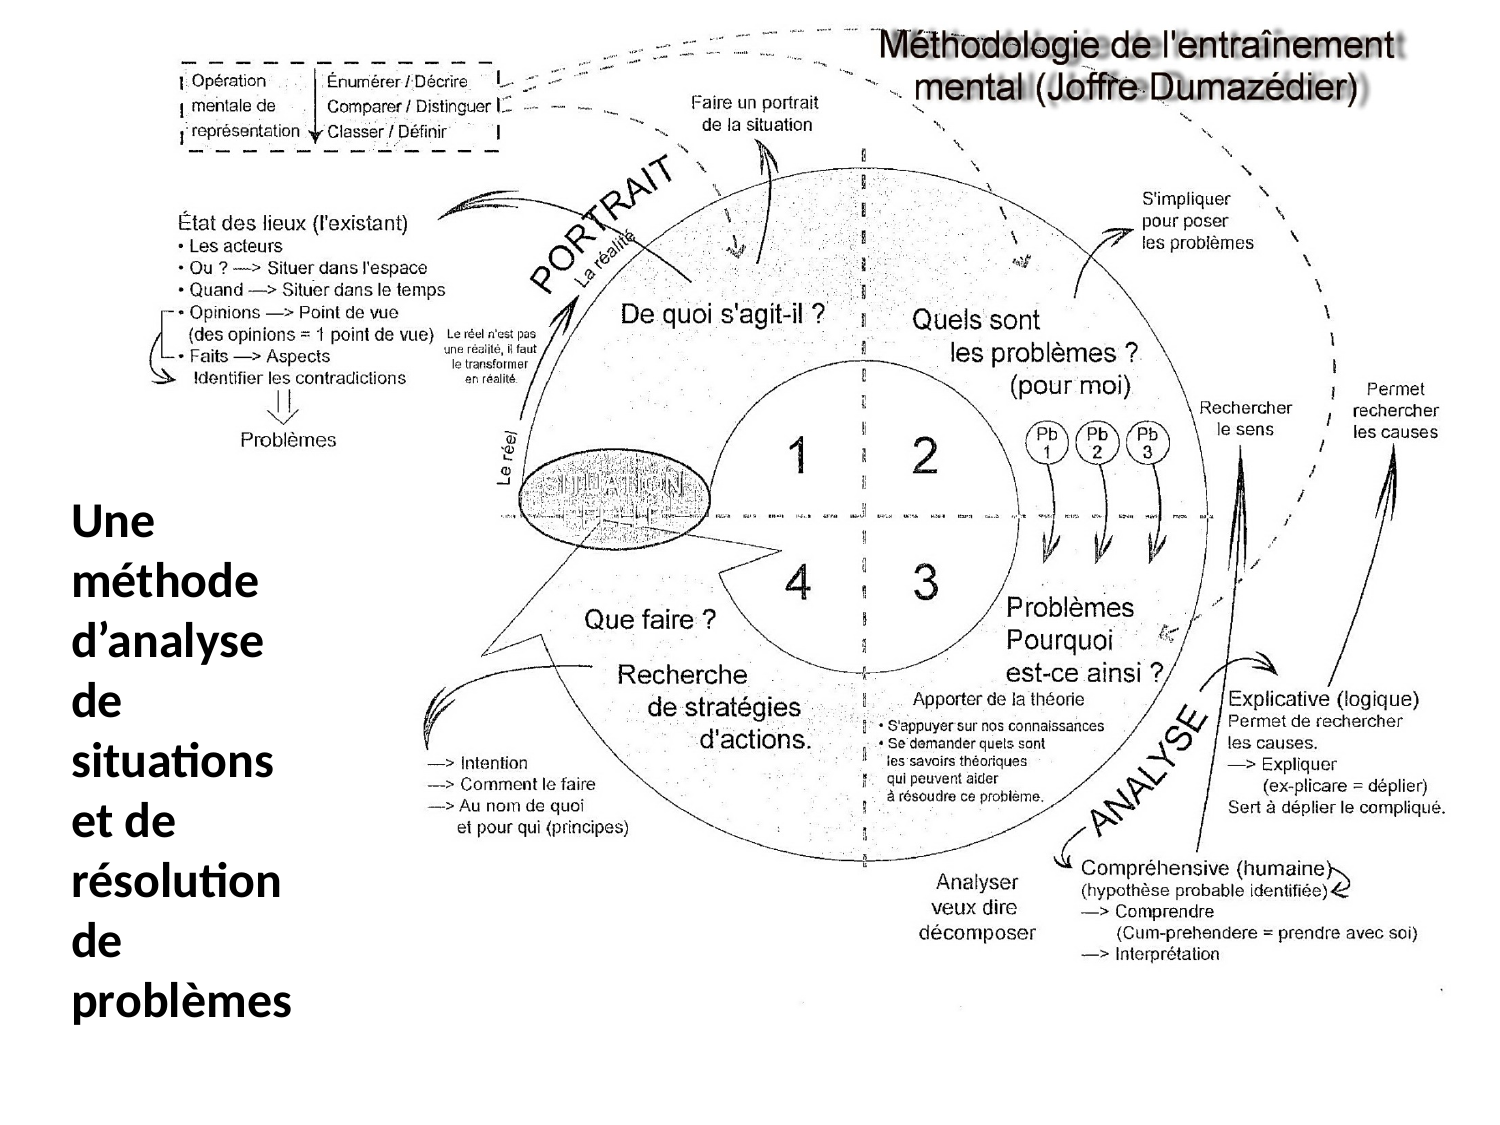

Une méthode d’analyse de situations
et de résolution
de problèmes